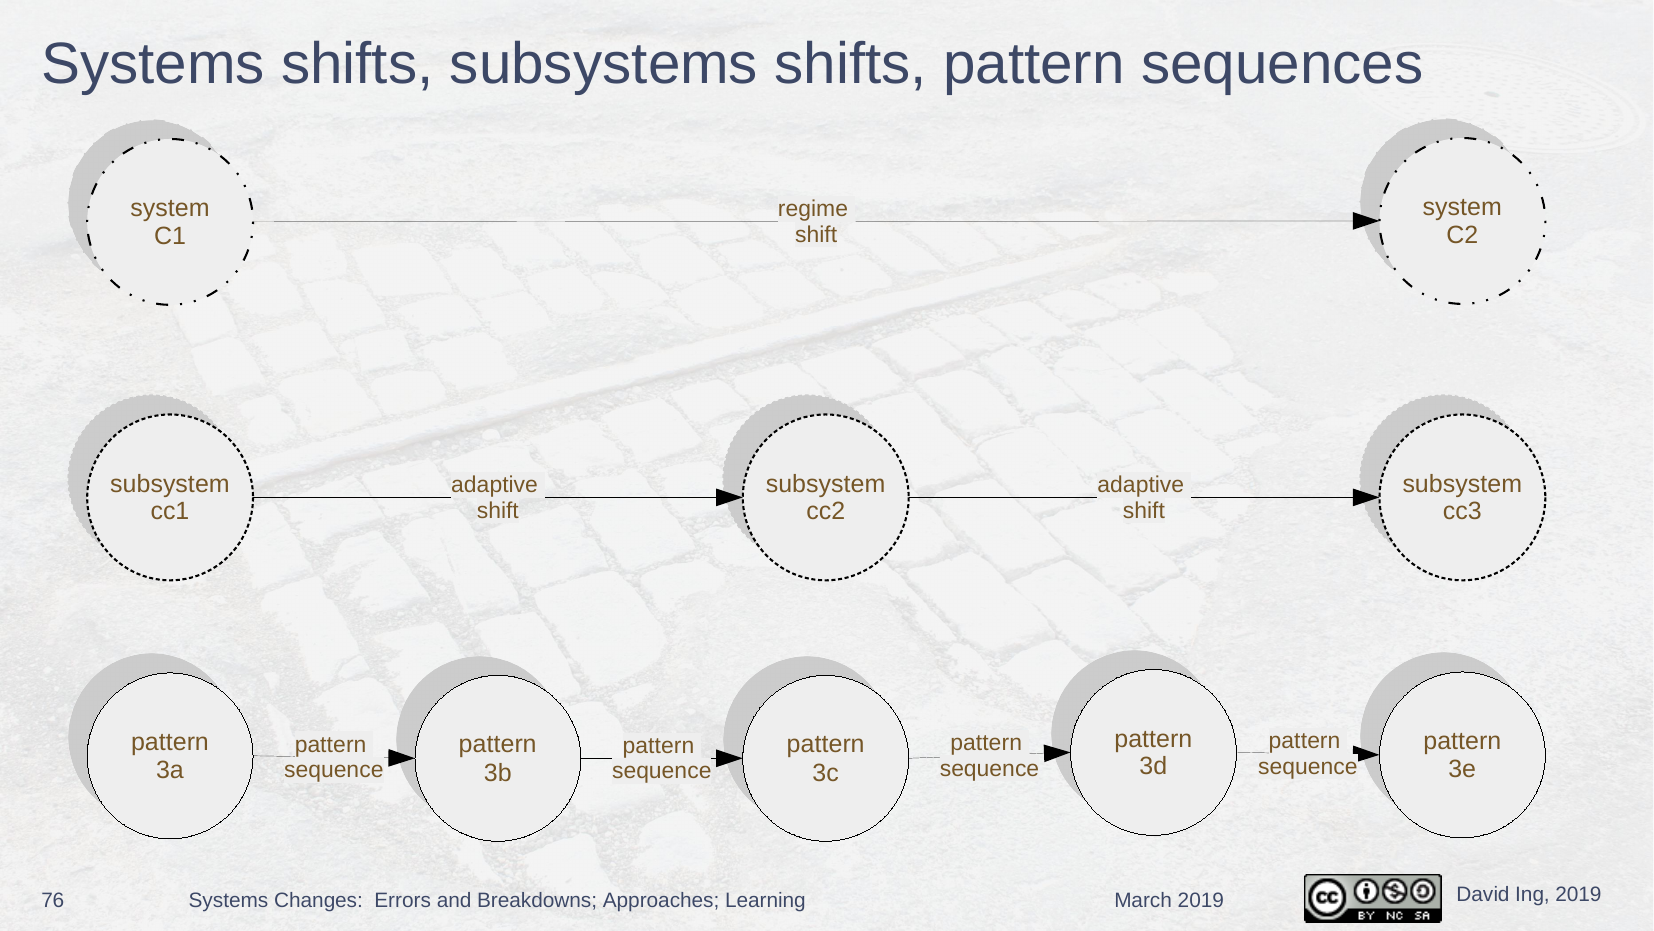

# Systems shifts, subsystems shifts, pattern sequences
system
C2
system
C1
subsystem
cc1
subsystem
cc2
subsystem
cc3
pattern
3d
pattern
3e
pattern
3a
pattern
3b
pattern
3c
Systems Changes: Errors and Breakdowns; Approaches; Learning
March 2019